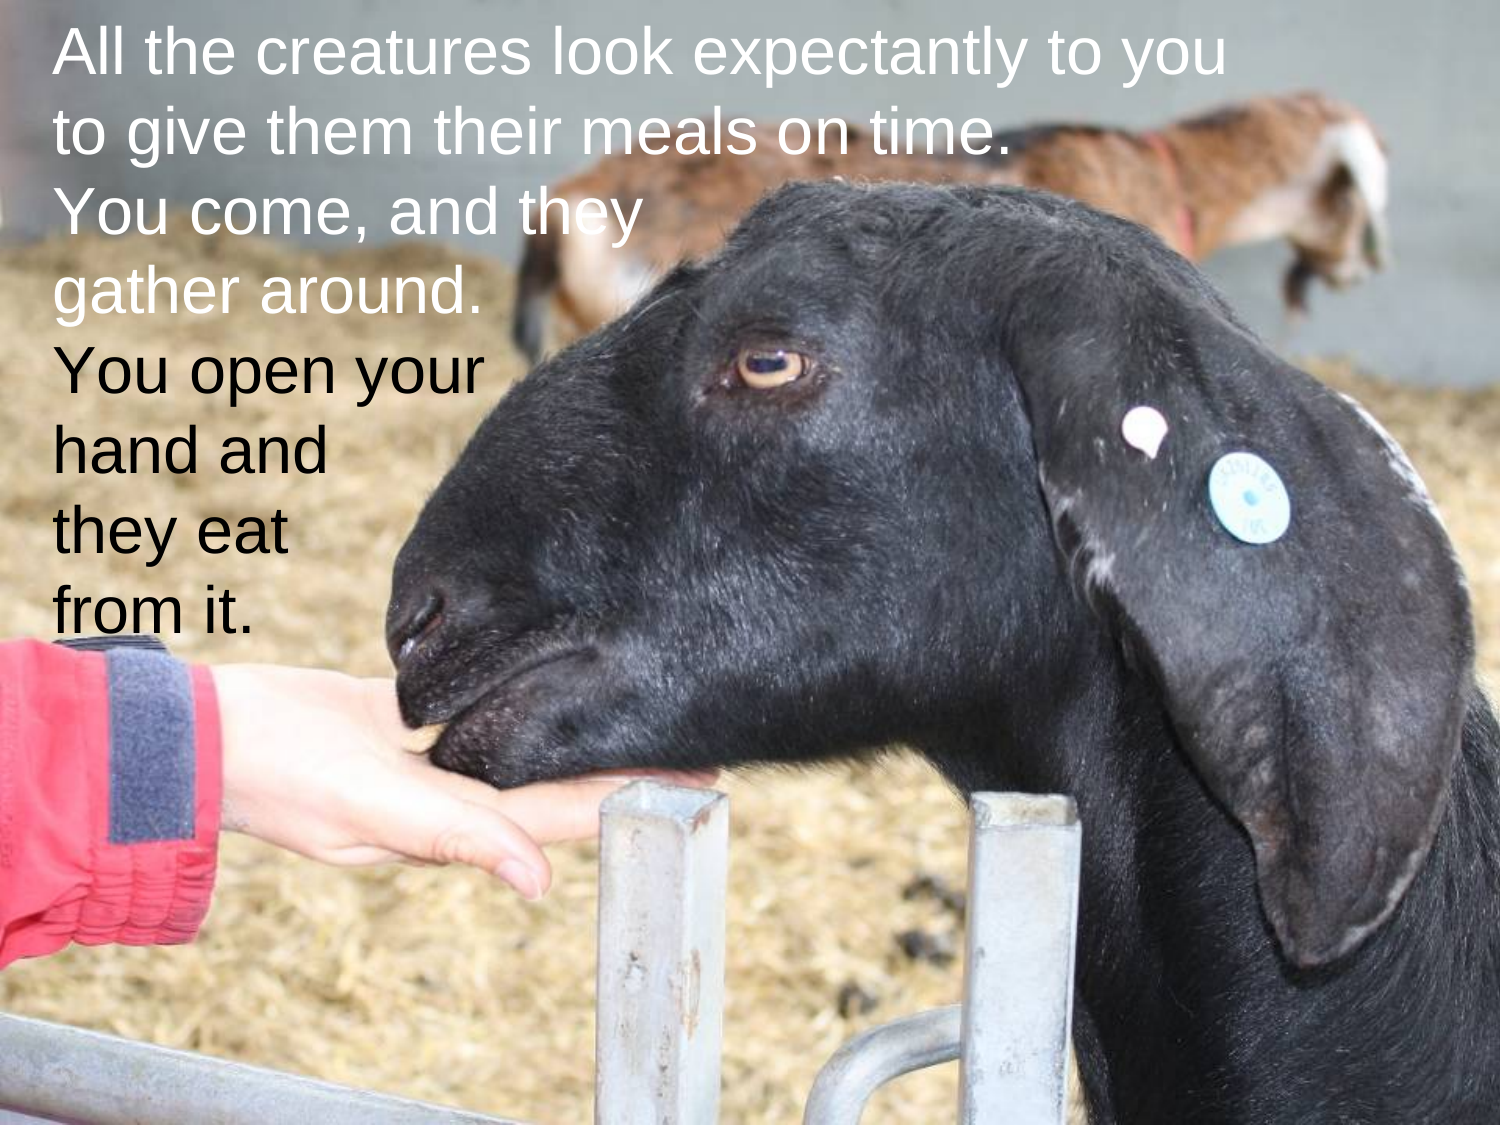

All the creatures look expectantly to you
to give them their meals on time.
You come, and they
gather around.
You open your
hand and
they eat
from it.